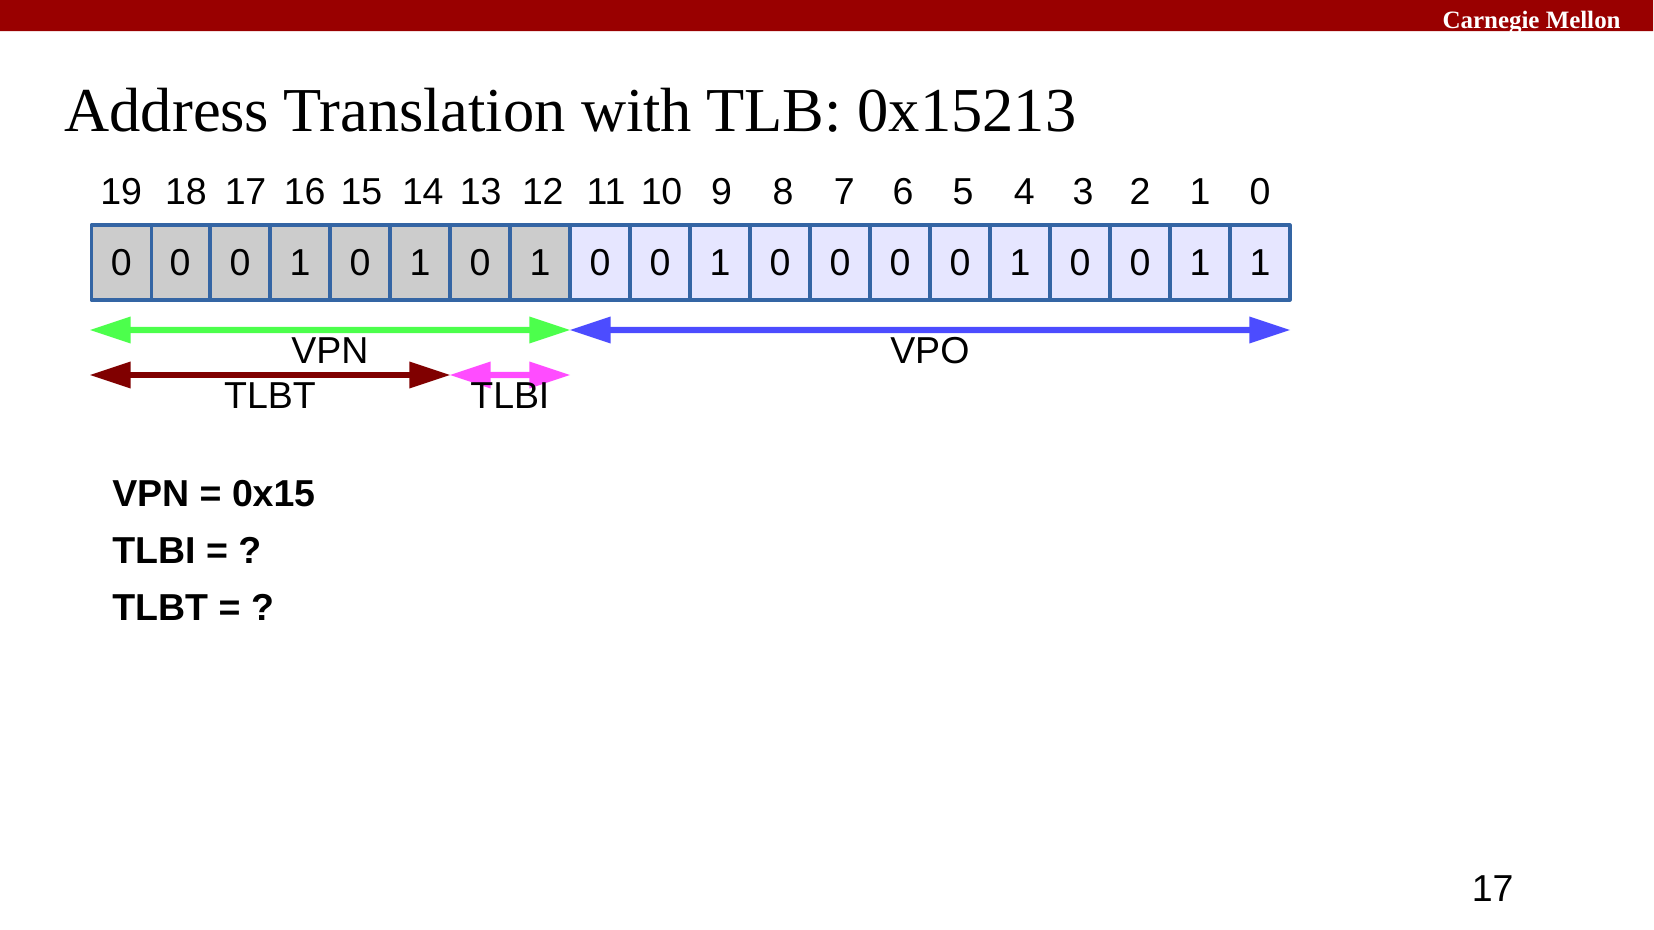

# Address Translation with TLB: 0x15213
19
18
17
16
15
14
13
12
11
10
9
8
7
6
5
4
3
2
1
0
0
0
0
1
0
1
0
1
0
0
1
0
0
0
0
1
0
0
1
1
VPN
VPO
TLBT
TLBI
VPN = 0x15
TLBI = ?
TLBT = ?